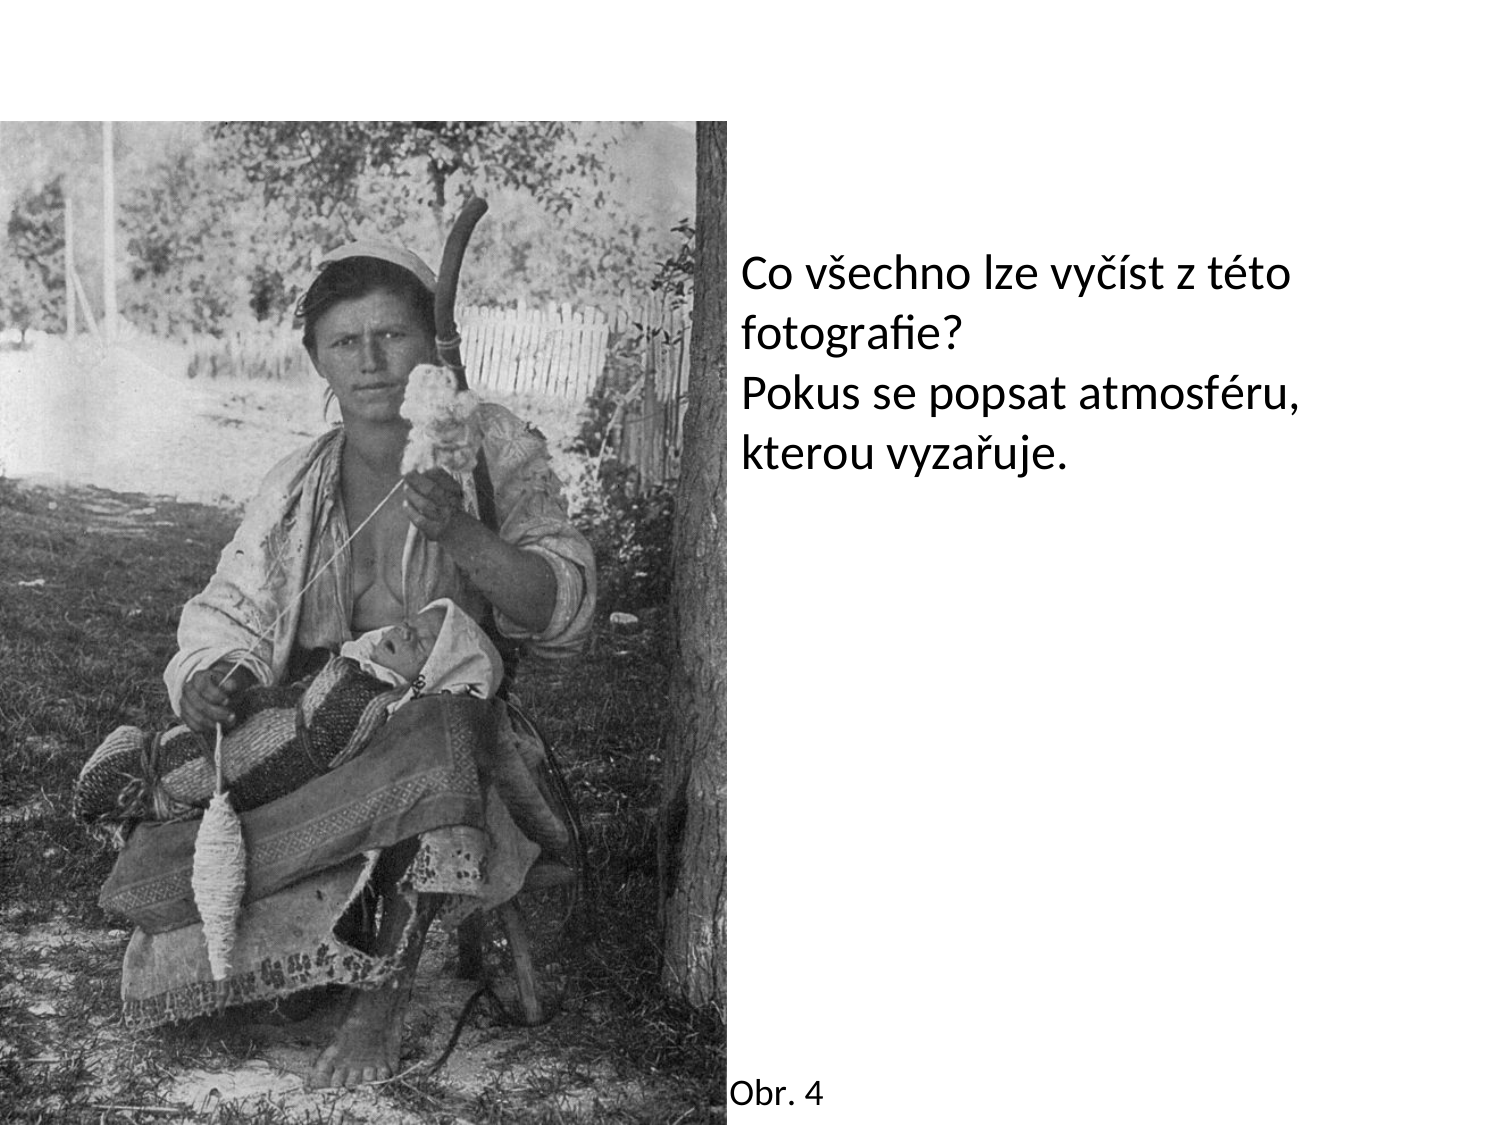

#
Co všechno lze vyčíst z této fotografie?
Pokus se popsat atmosféru, kterou vyzařuje.
Obr. 4